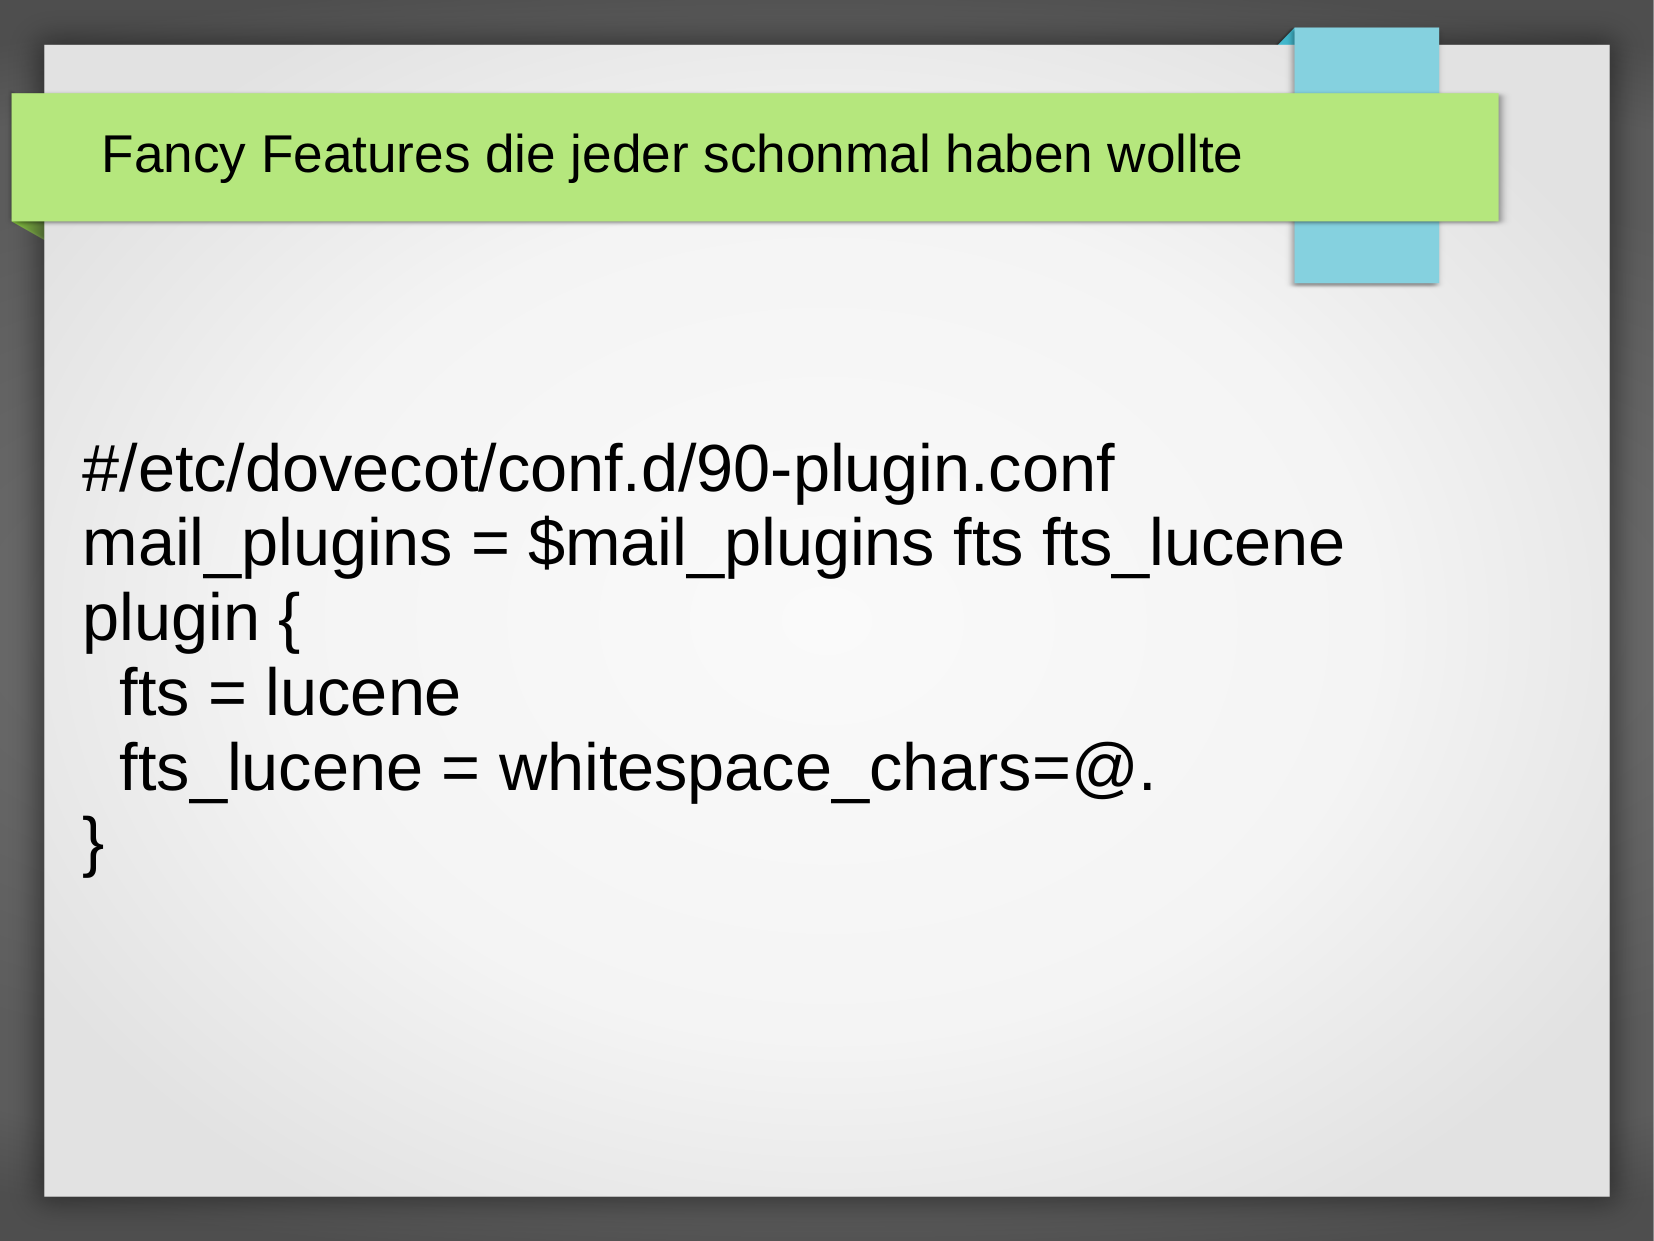

# Fancy Features die jeder schonmal haben wollte
#/etc/dovecot/conf.d/90-plugin.conf
mail_plugins = $mail_plugins fts fts_lucene
plugin {
 fts = lucene
 fts_lucene = whitespace_chars=@.
}